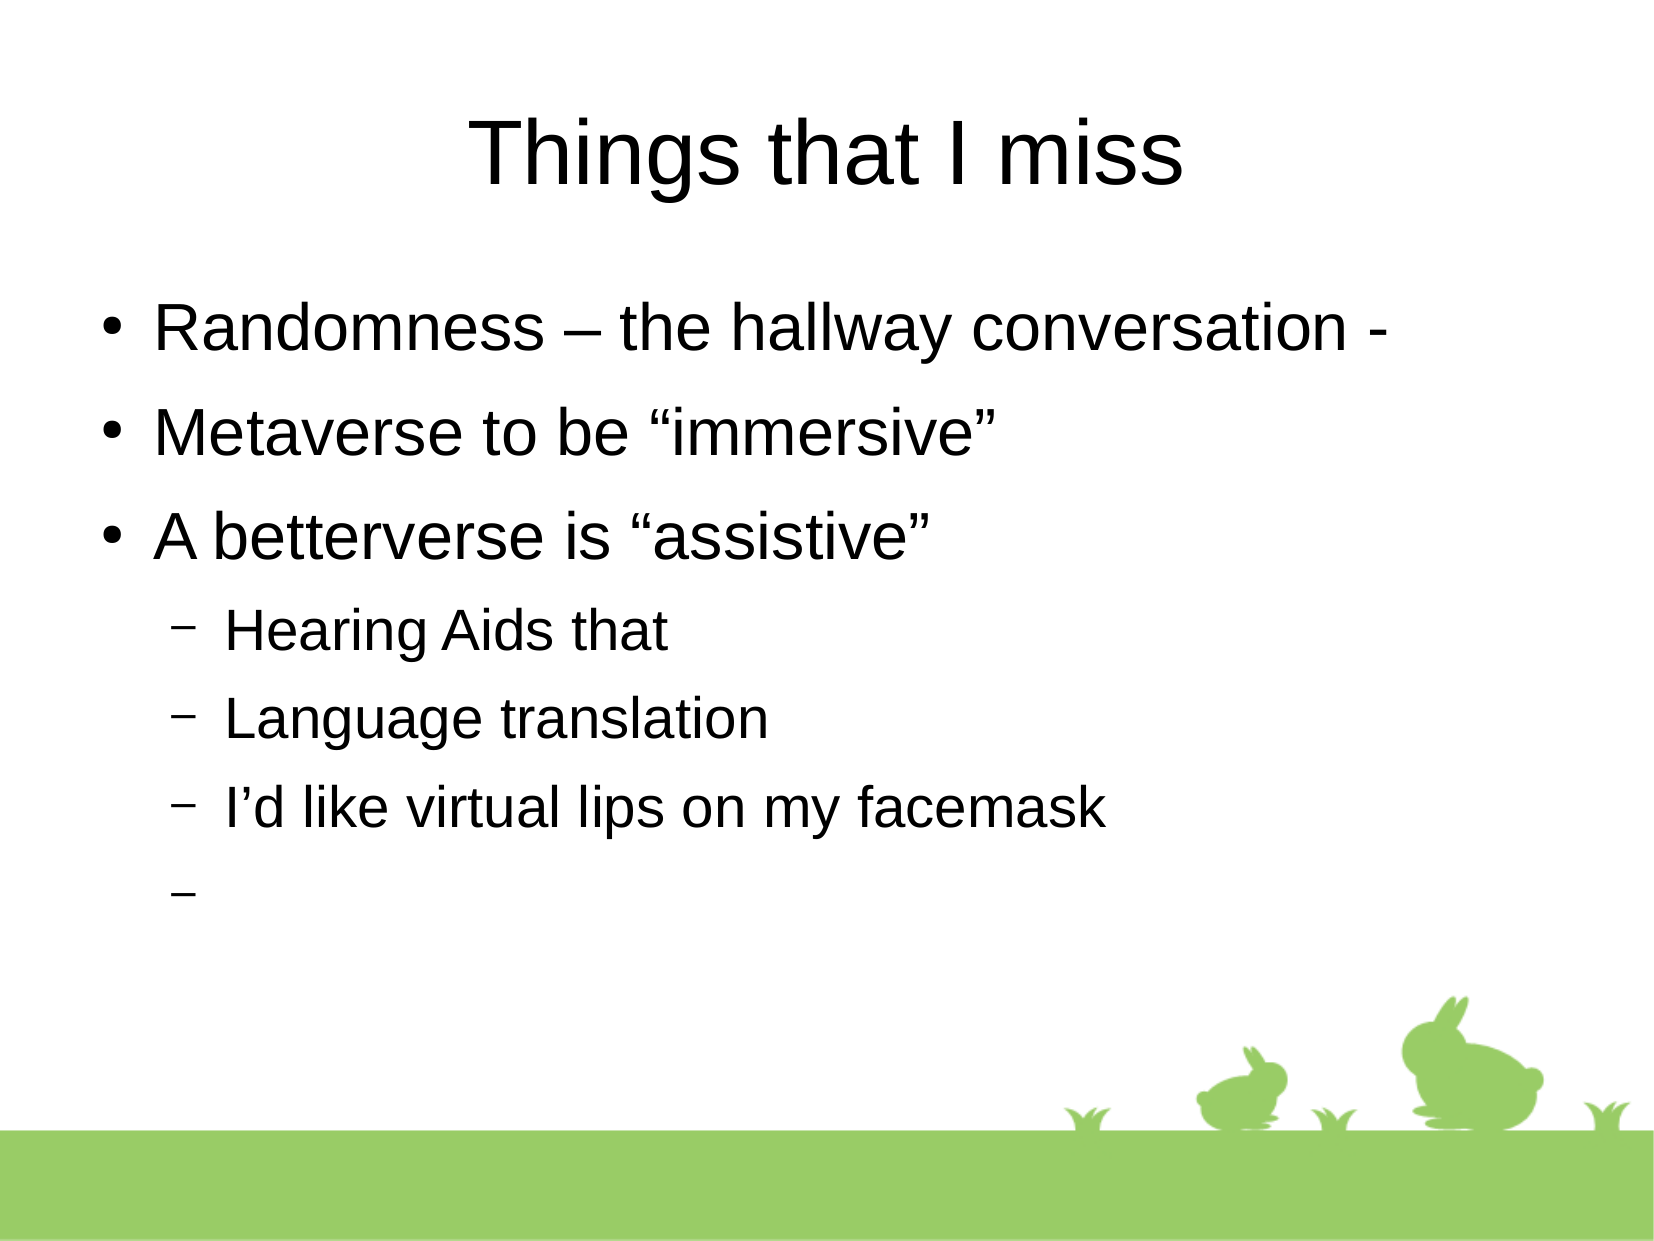

# Things that I miss
Randomness – the hallway conversation -
Metaverse to be “immersive”
A betterverse is “assistive”
Hearing Aids that
Language translation
I’d like virtual lips on my facemask